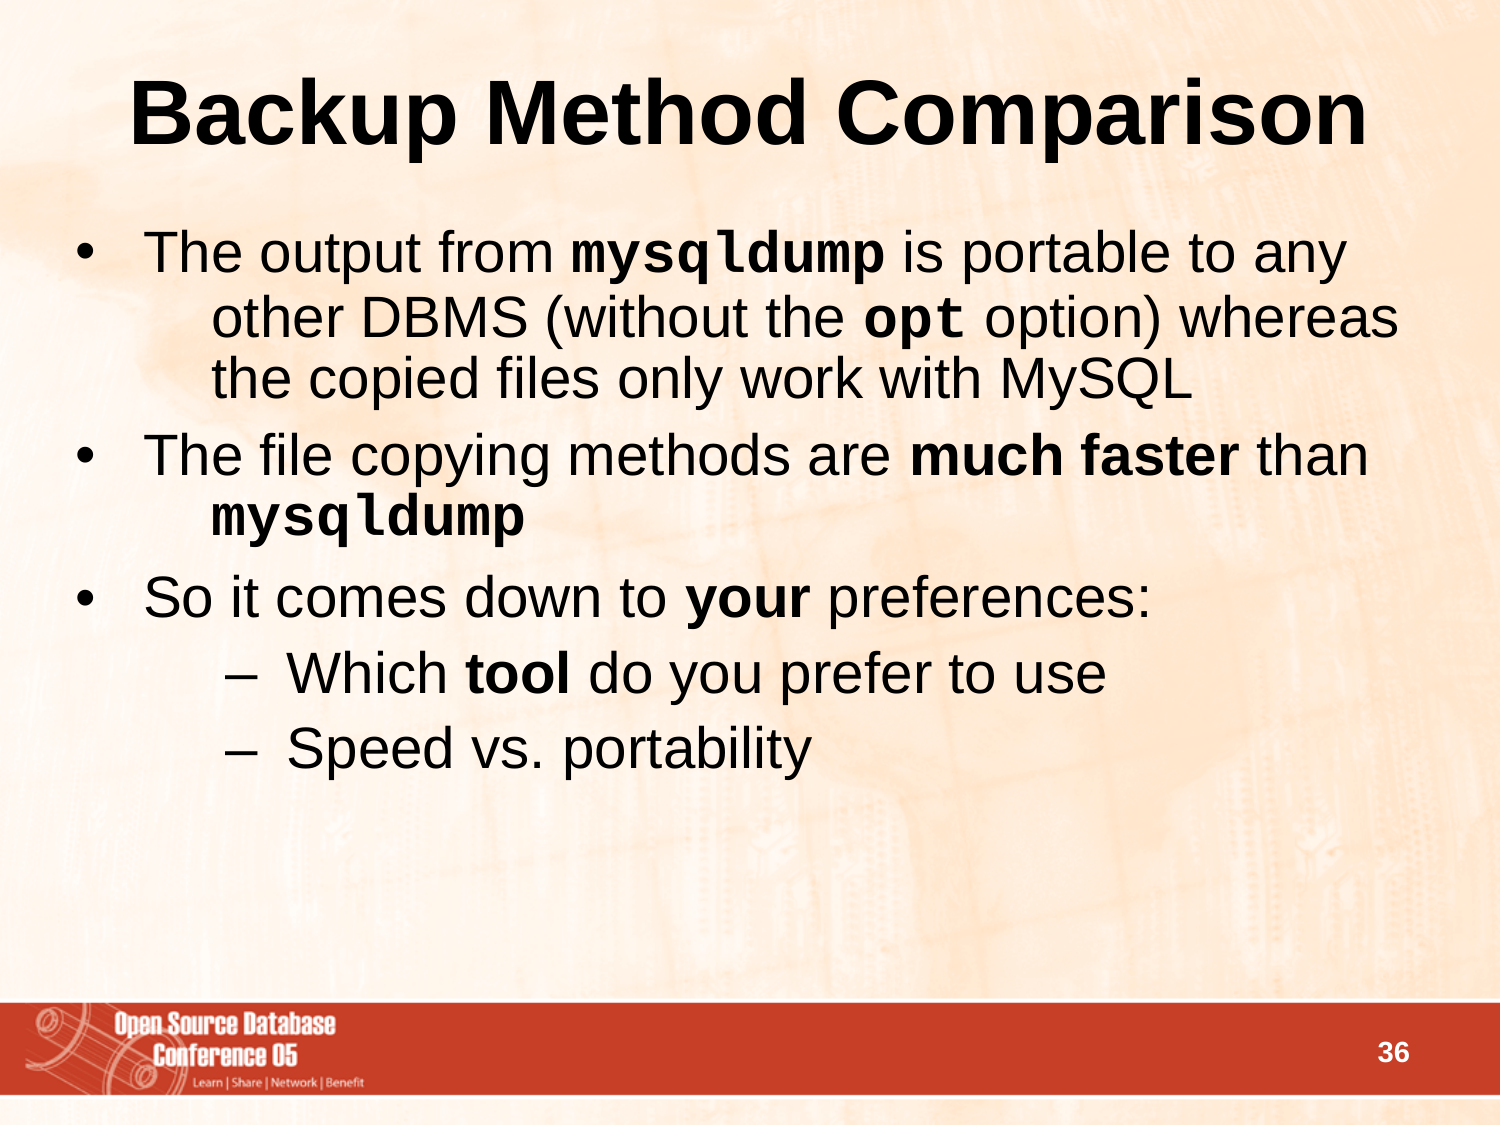

# Backup Method Comparison
The output from mysqldump is portable to any other DBMS (without the ­­opt option) whereas the copied files only work with MySQL
The file copying methods are much faster than mysqldump
So it comes down to your preferences:
Which tool do you prefer to use
Speed vs. portability
36